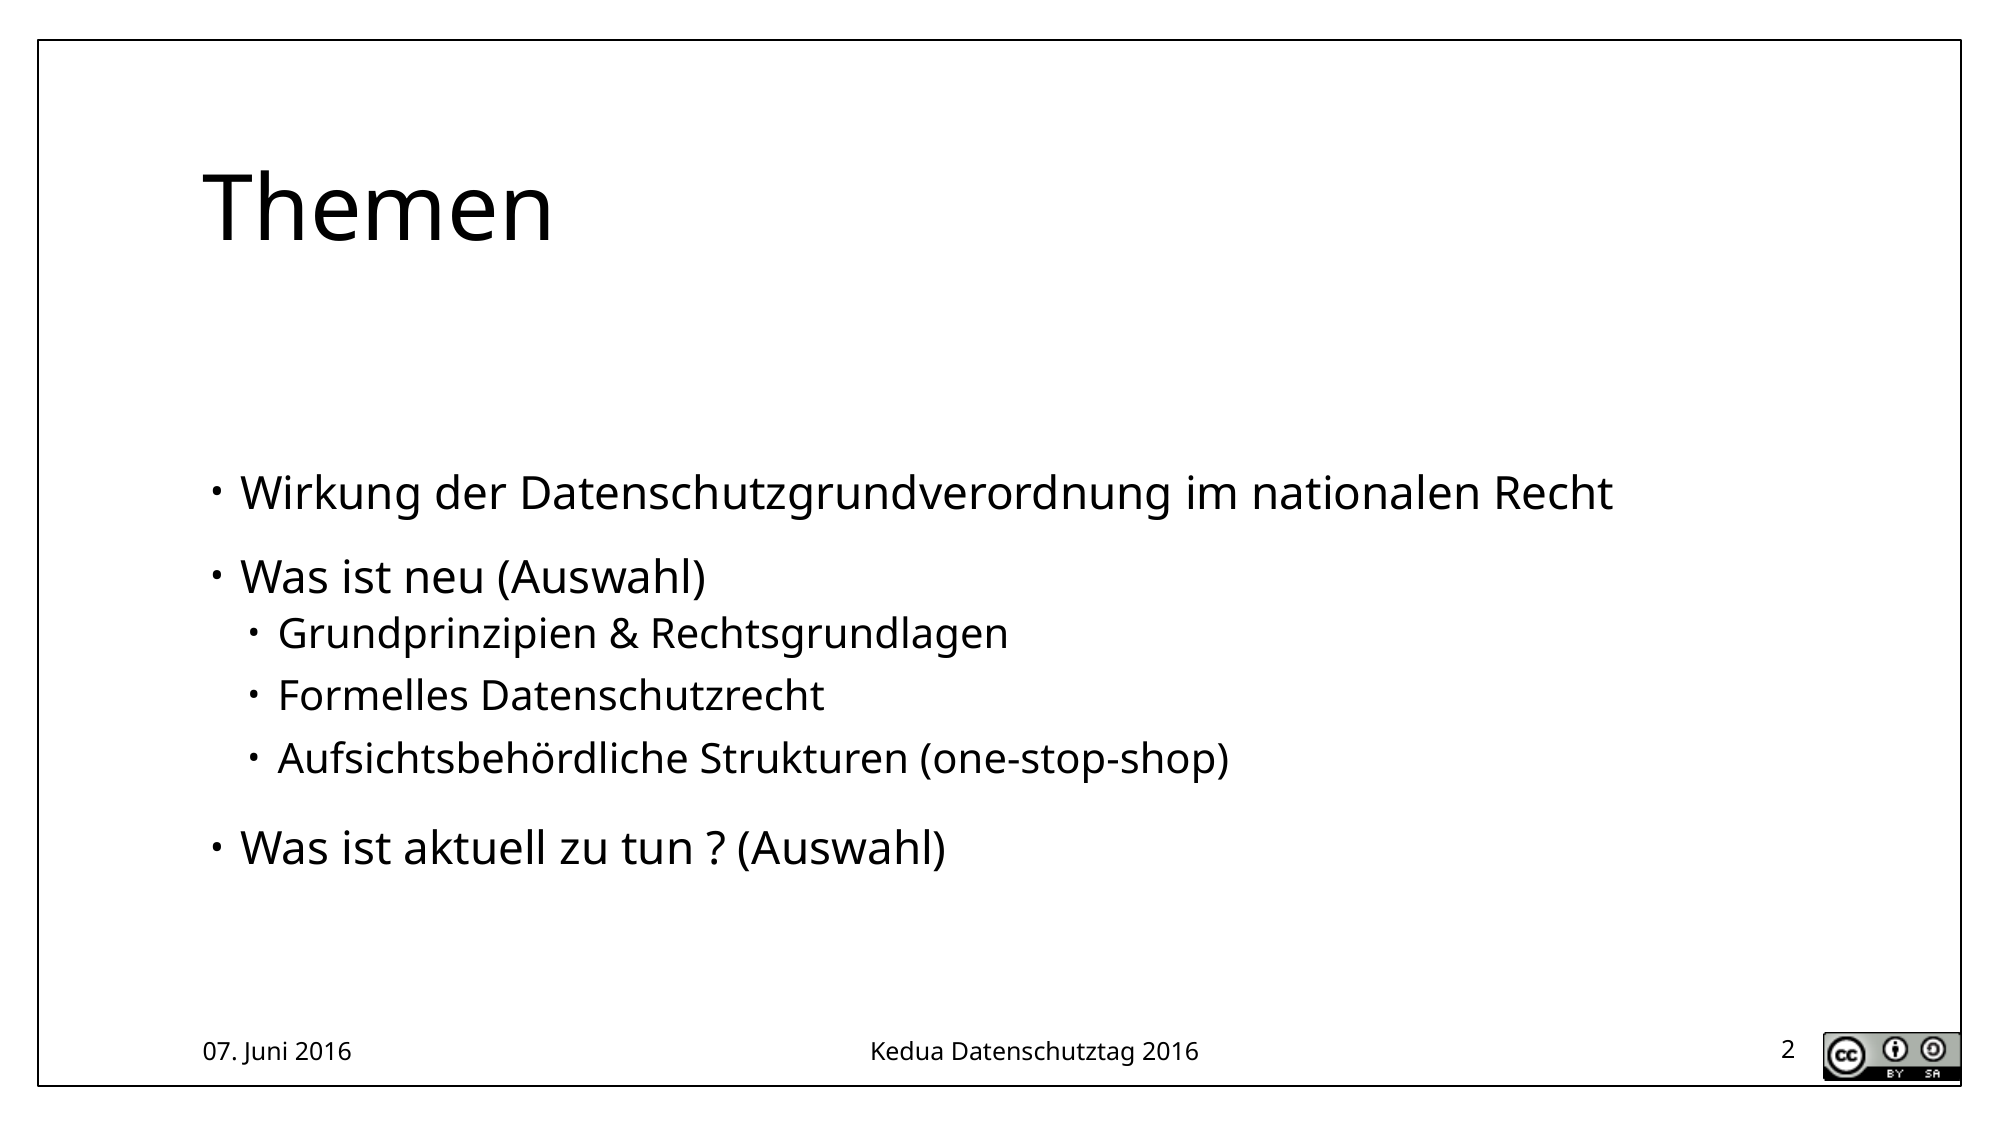

# Themen
Wirkung der Datenschutzgrundverordnung im nationalen Recht
Was ist neu (Auswahl)
Grundprinzipien & Rechtsgrundlagen
Formelles Datenschutzrecht
Aufsichtsbehördliche Strukturen (one-stop-shop)
Was ist aktuell zu tun ? (Auswahl)
07. Juni 2016
Kedua Datenschutztag 2016